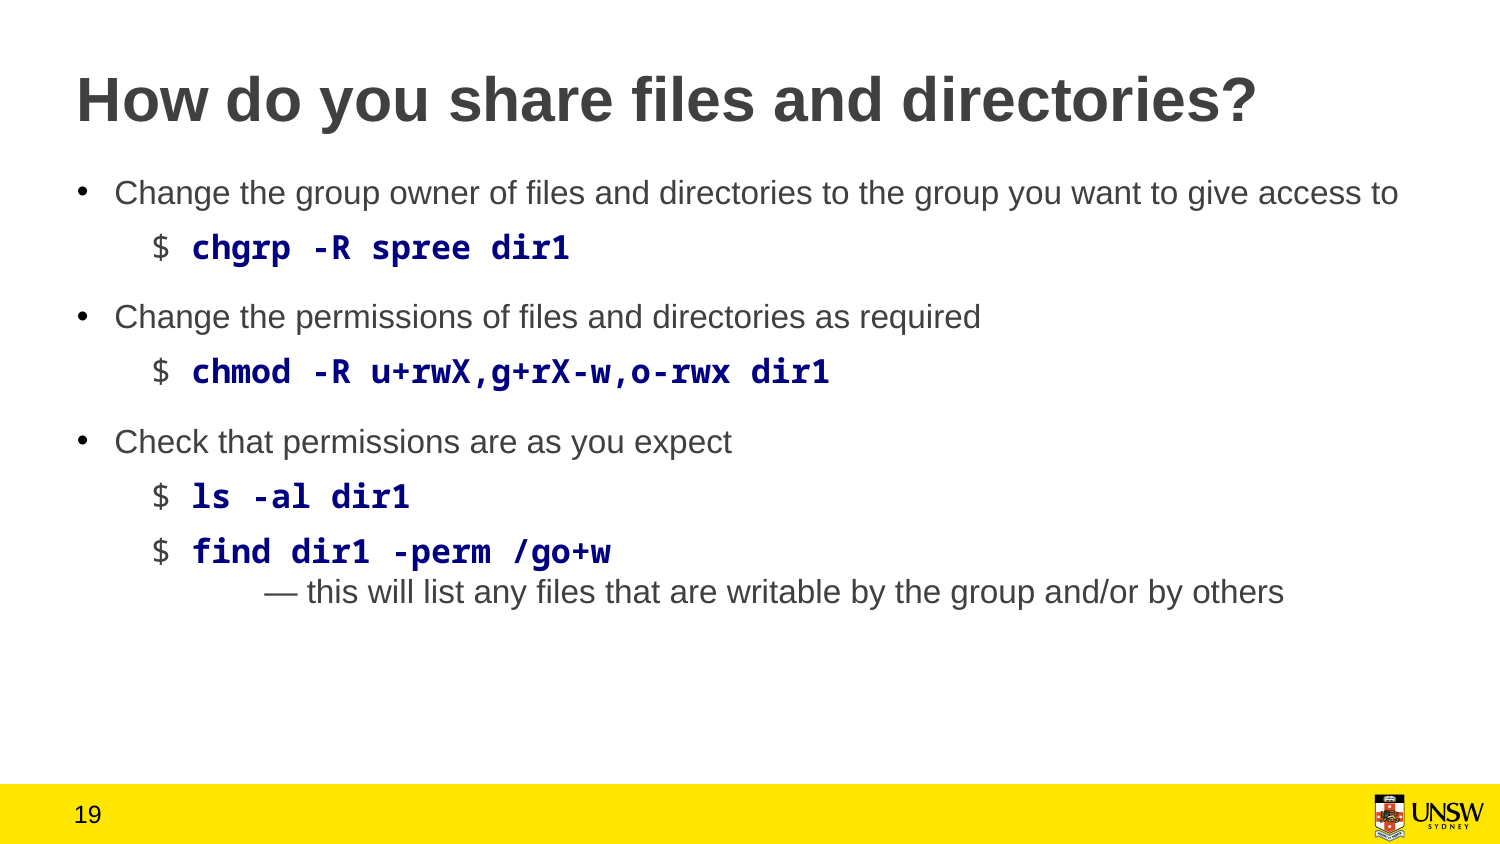

# How do you share files and directories?
Change the group owner of files and directories to the group you want to give access to
 $ chgrp -R spree dir1
Change the permissions of files and directories as required
 $ chmod -R u+rwX,g+rX-w,o-rwx dir1
Check that permissions are as you expect
 $ ls -al dir1
 $ find dir1 -perm /go+w
		— this will list any files that are writable by the group and/or by others